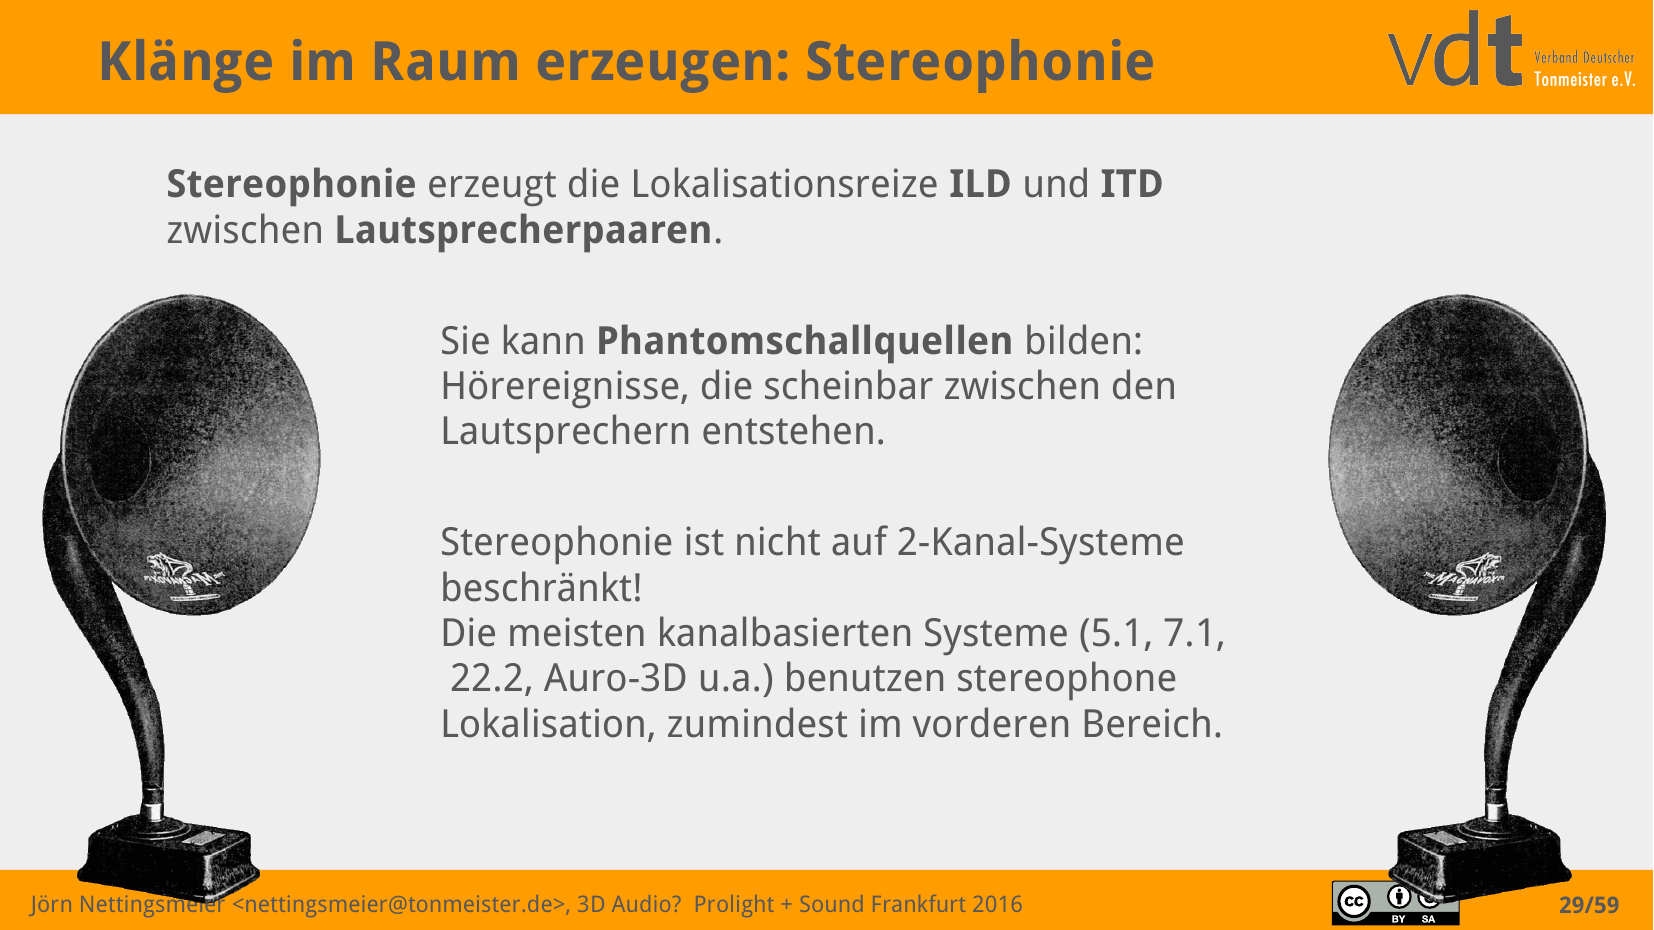

Klänge im Raum erzeugen: Stereophonie
# Stereophonie erzeugt die Lokalisationsreize ILD und ITD zwischen Lautsprecherpaaren.
Sie kann Phantomschallquellen bilden:
Hörereignisse, die scheinbar zwischen den
Lautsprechern entstehen.
Stereophonie ist nicht auf 2-Kanal-Systeme
beschränkt!
Die meisten kanalbasierten Systeme (5.1, 7.1,
 22.2, Auro-3D u.a.) benutzen stereophone
Lokalisation, zumindest im vorderen Bereich.